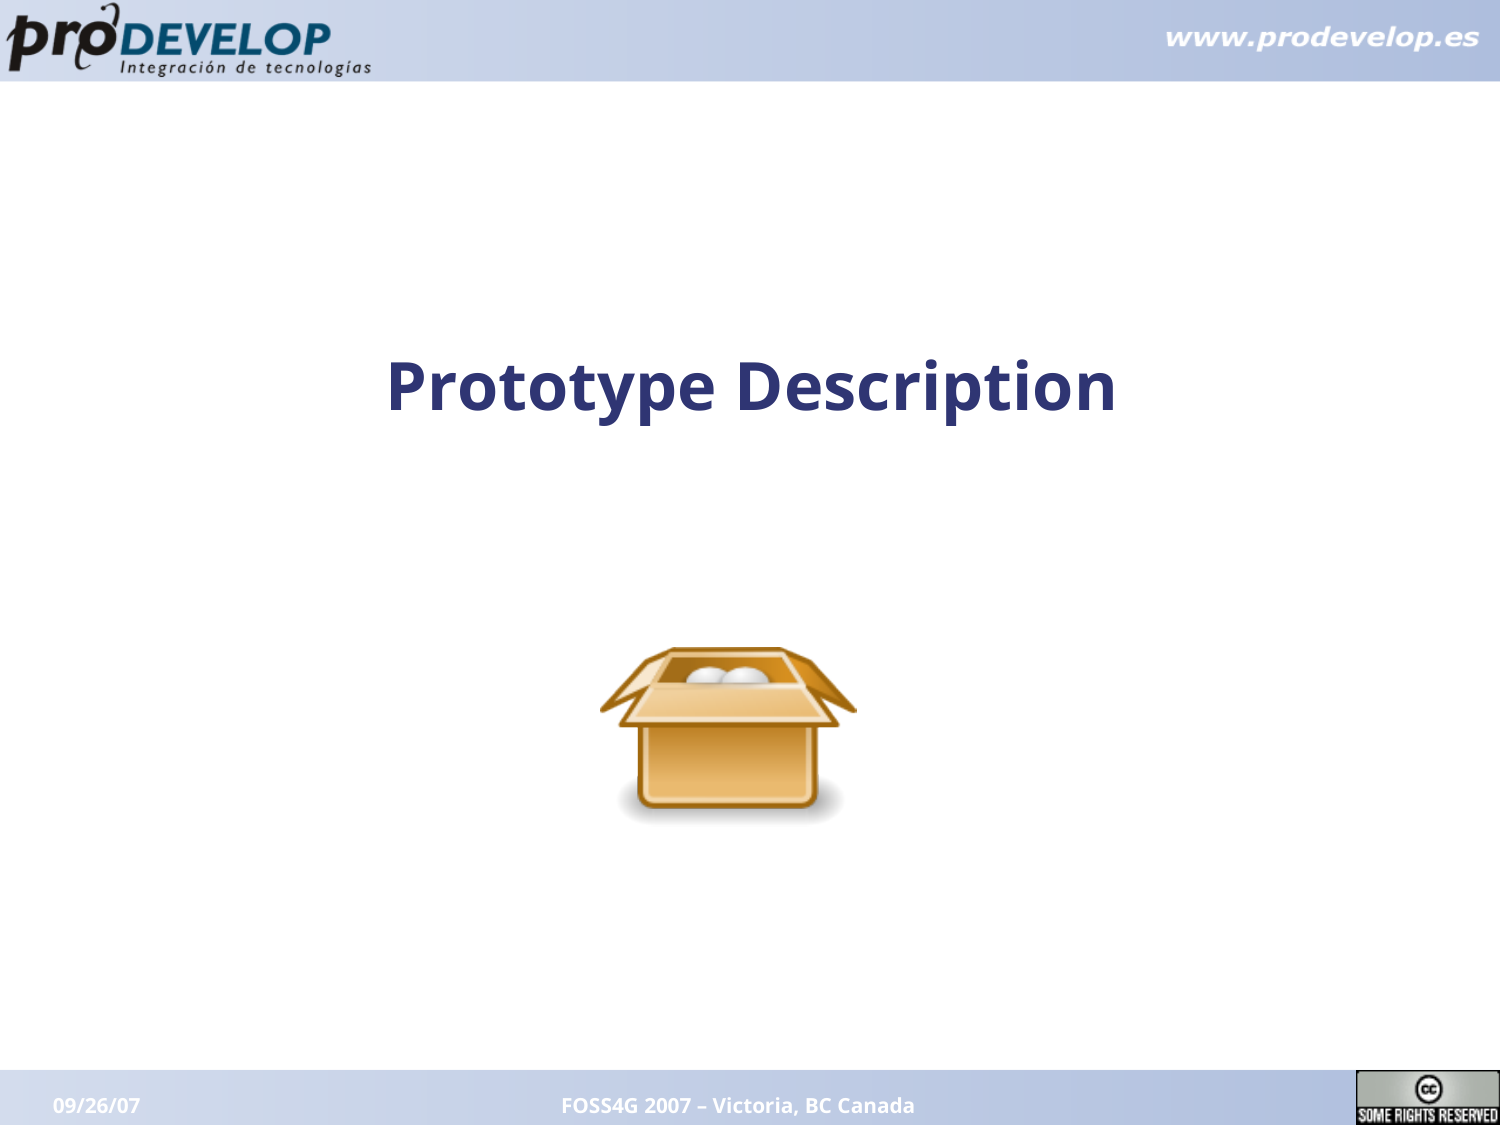

# Prototype Description
25/10/2006
8
Plan Difusión Interna gvSIG v. 2.0